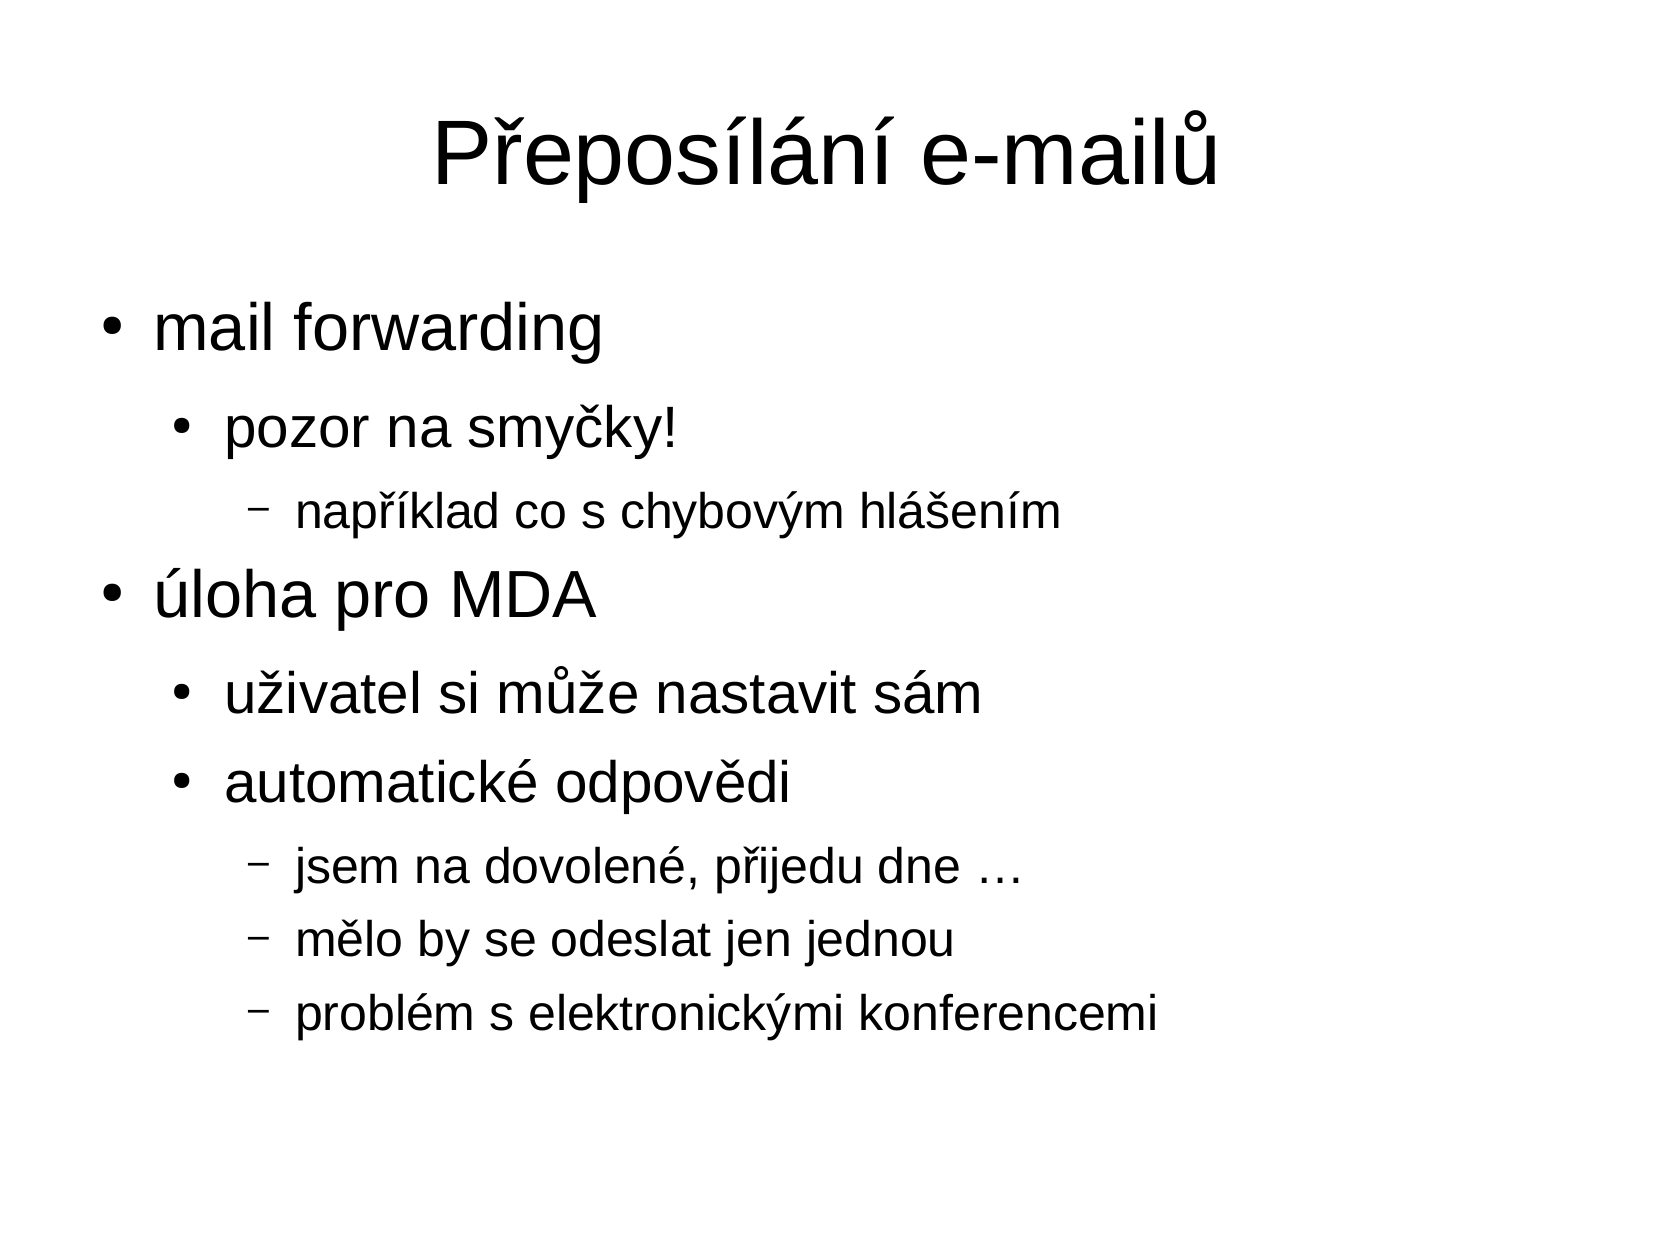

# Přeposílání e-mailů
mail forwarding
pozor na smyčky!
například co s chybovým hlášením
úloha pro MDA
uživatel si může nastavit sám
automatické odpovědi
jsem na dovolené, přijedu dne …
mělo by se odeslat jen jednou
problém s elektronickými konferencemi